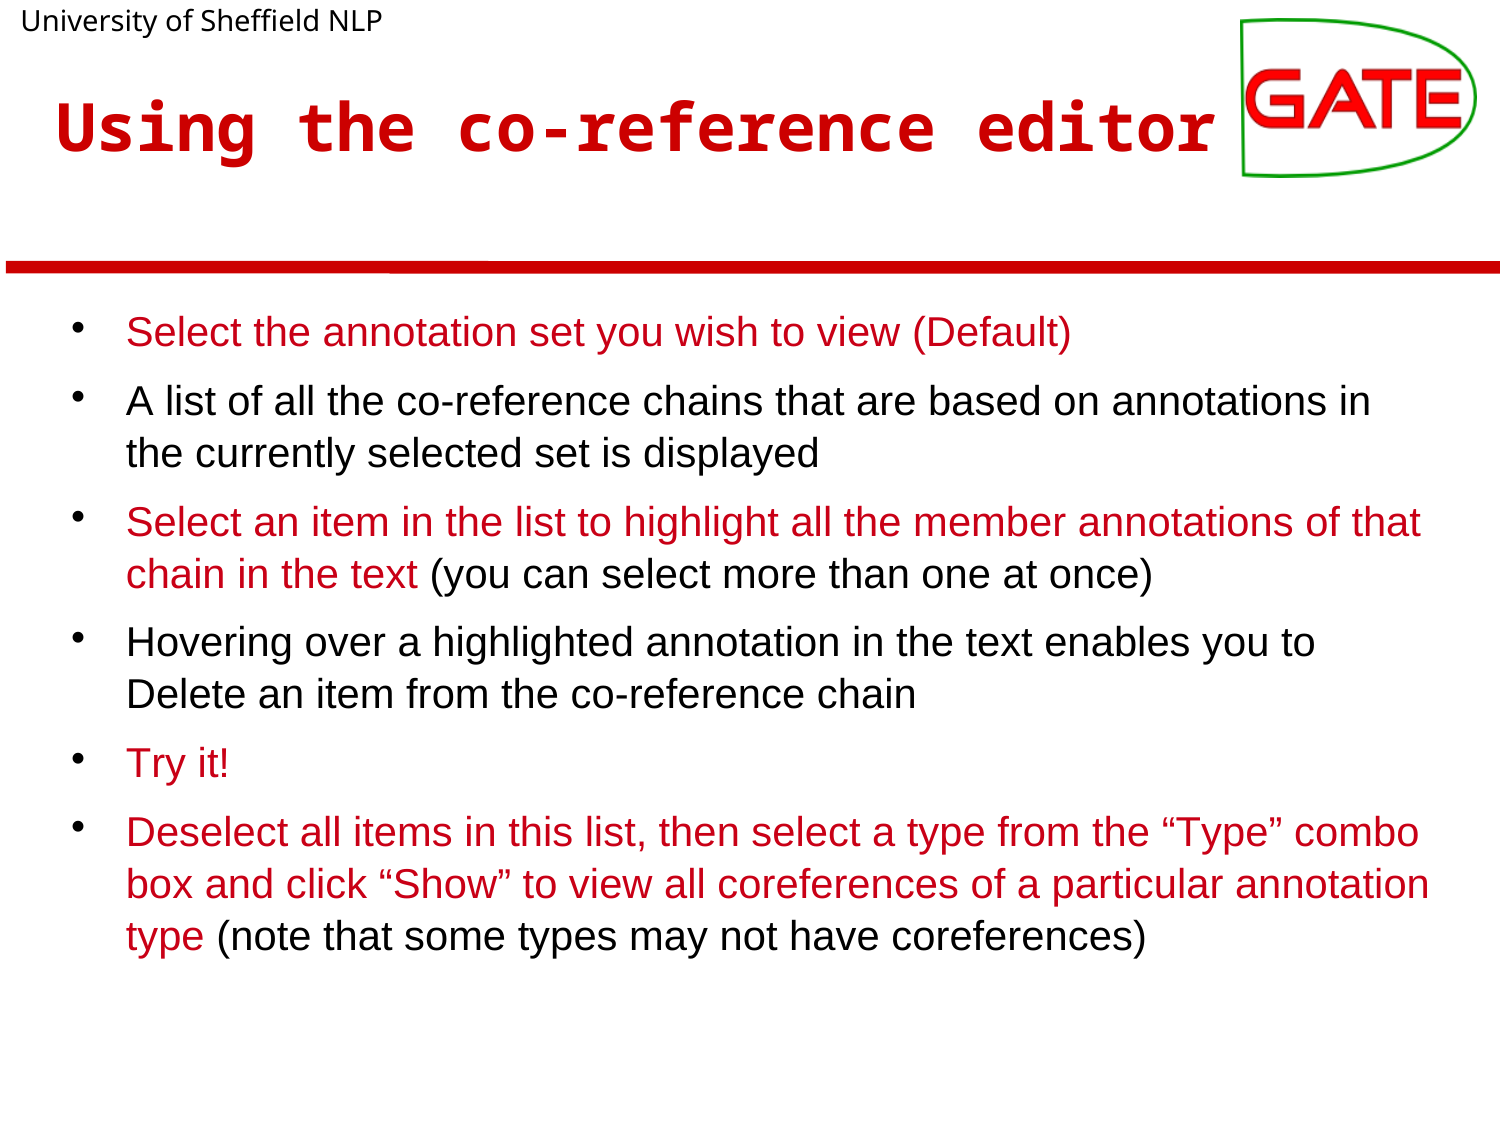

# Using the co-reference editor
Select the annotation set you wish to view (Default)
A list of all the co-reference chains that are based on annotations in the currently selected set is displayed
Select an item in the list to highlight all the member annotations of that chain in the text (you can select more than one at once)
Hovering over a highlighted annotation in the text enables you to Delete an item from the co-reference chain
Try it!
Deselect all items in this list, then select a type from the “Type” combo box and click “Show” to view all coreferences of a particular annotation type (note that some types may not have coreferences)